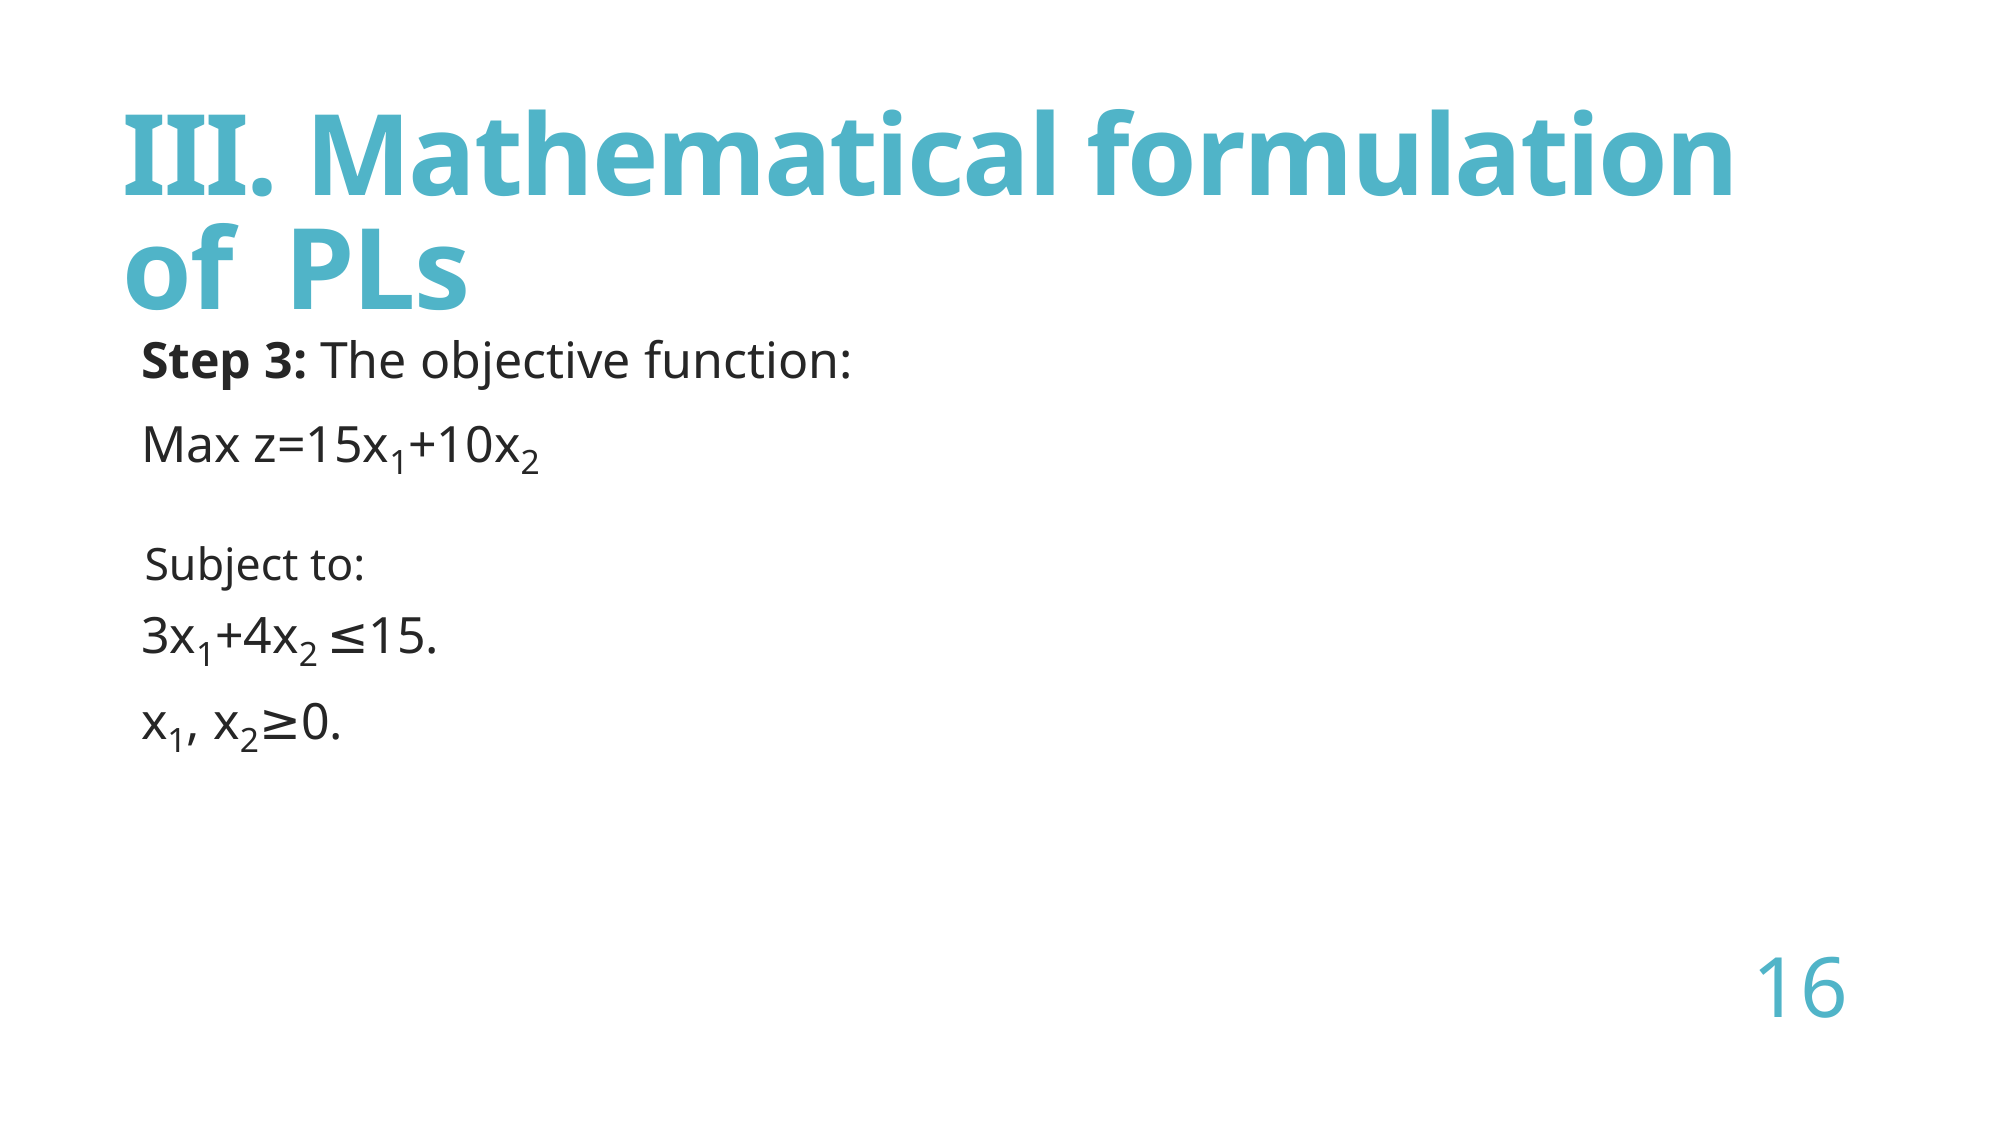

III. Mathematical formulation of PLs
Step 3: The objective function:
Max z=15x1+10x2
Subject to:
3x1+4x2 ≤15.
x1, x2≥0.